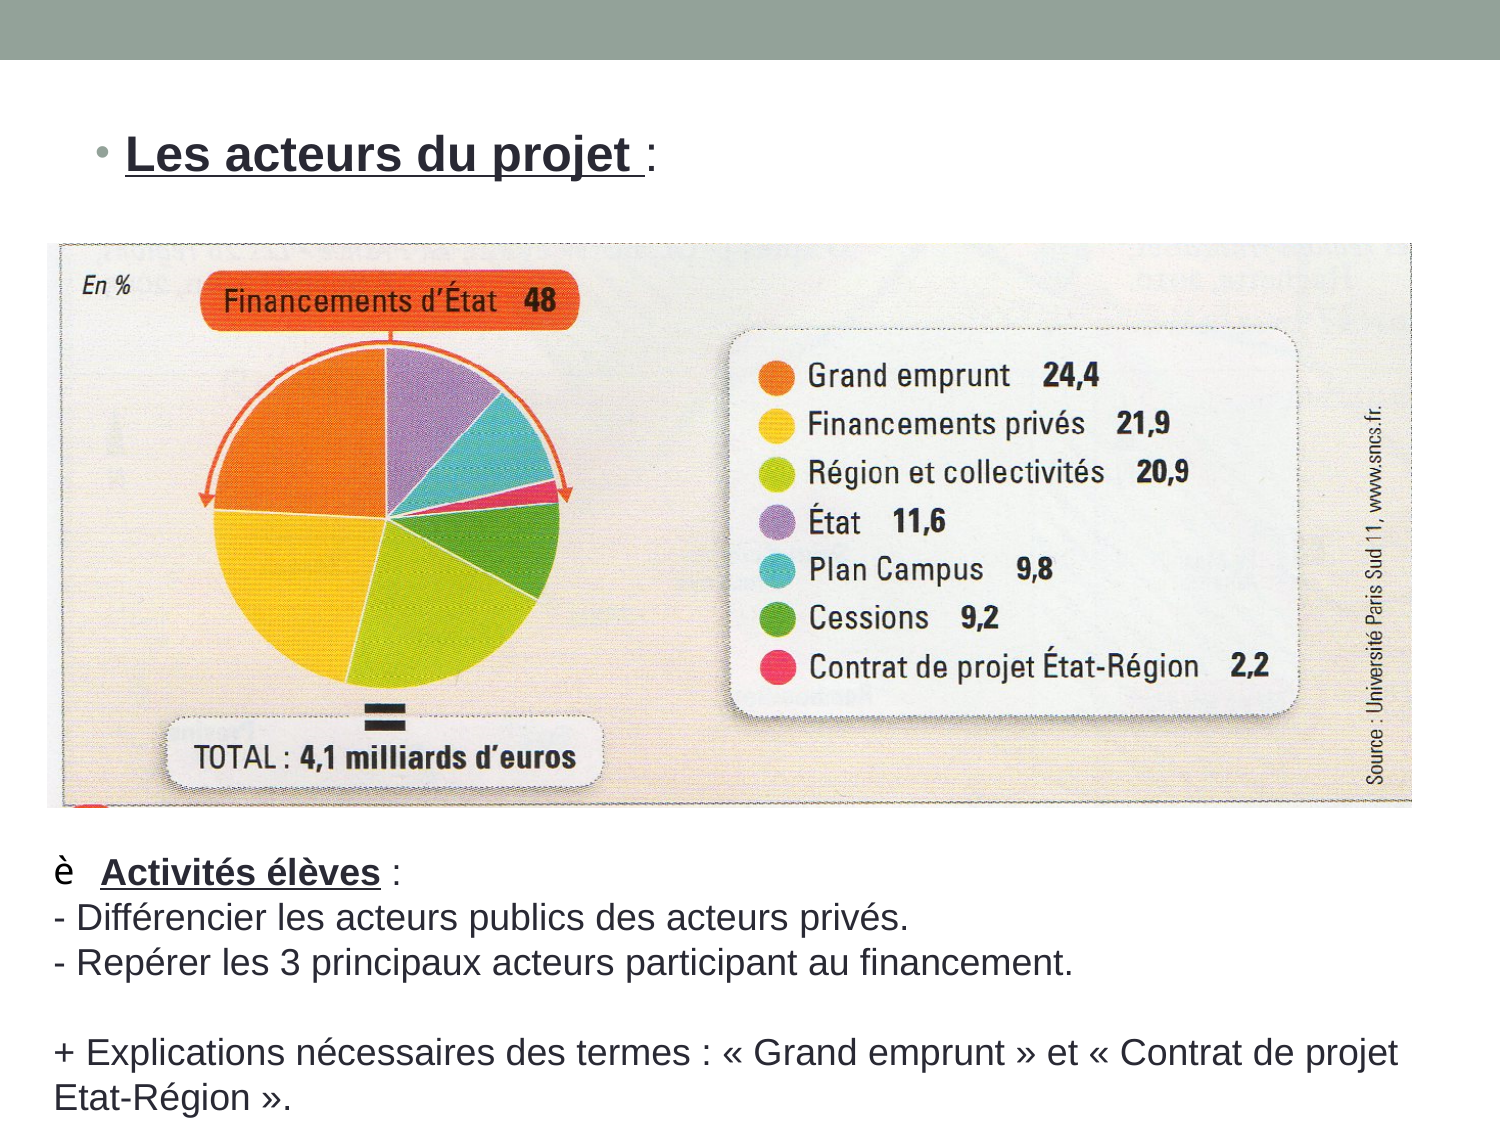

# Les acteurs du projet :
Activités élèves :
- Différencier les acteurs publics des acteurs privés.
- Repérer les 3 principaux acteurs participant au financement.
+ Explications nécessaires des termes : « Grand emprunt » et « Contrat de projet Etat-Région ».